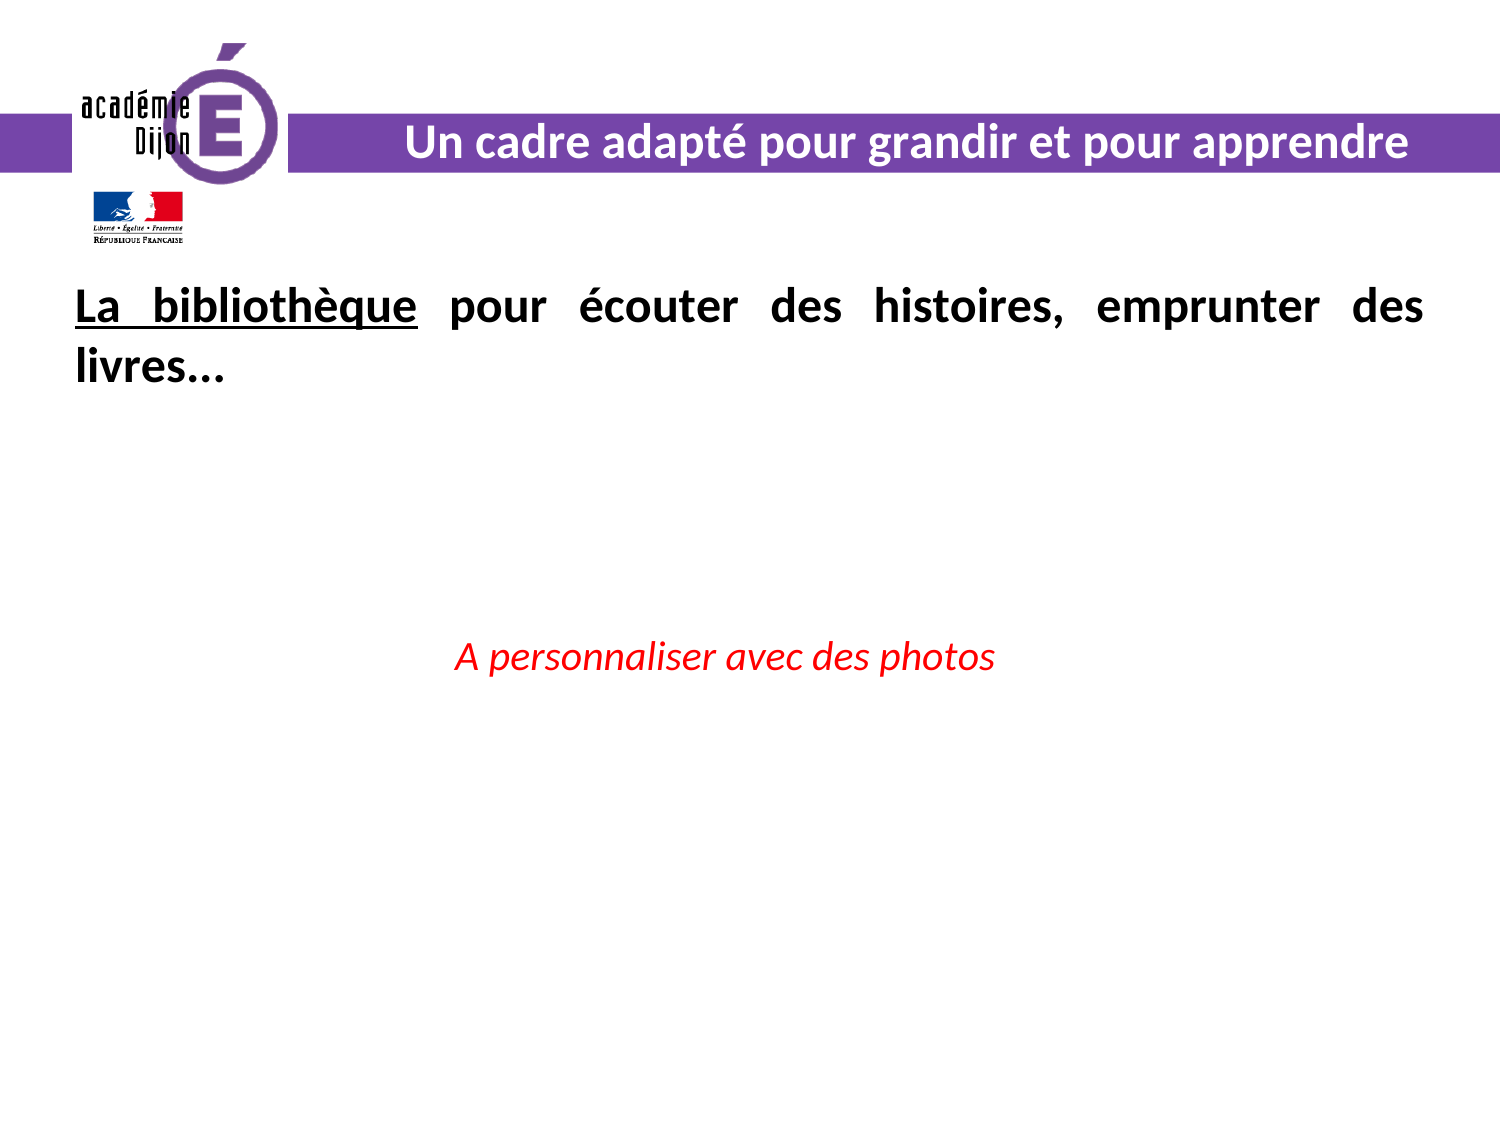

# Un cadre adapté pour grandir et pour apprendre
La bibliothèque pour écouter des histoires, emprunter des livres...
A personnaliser avec des photos